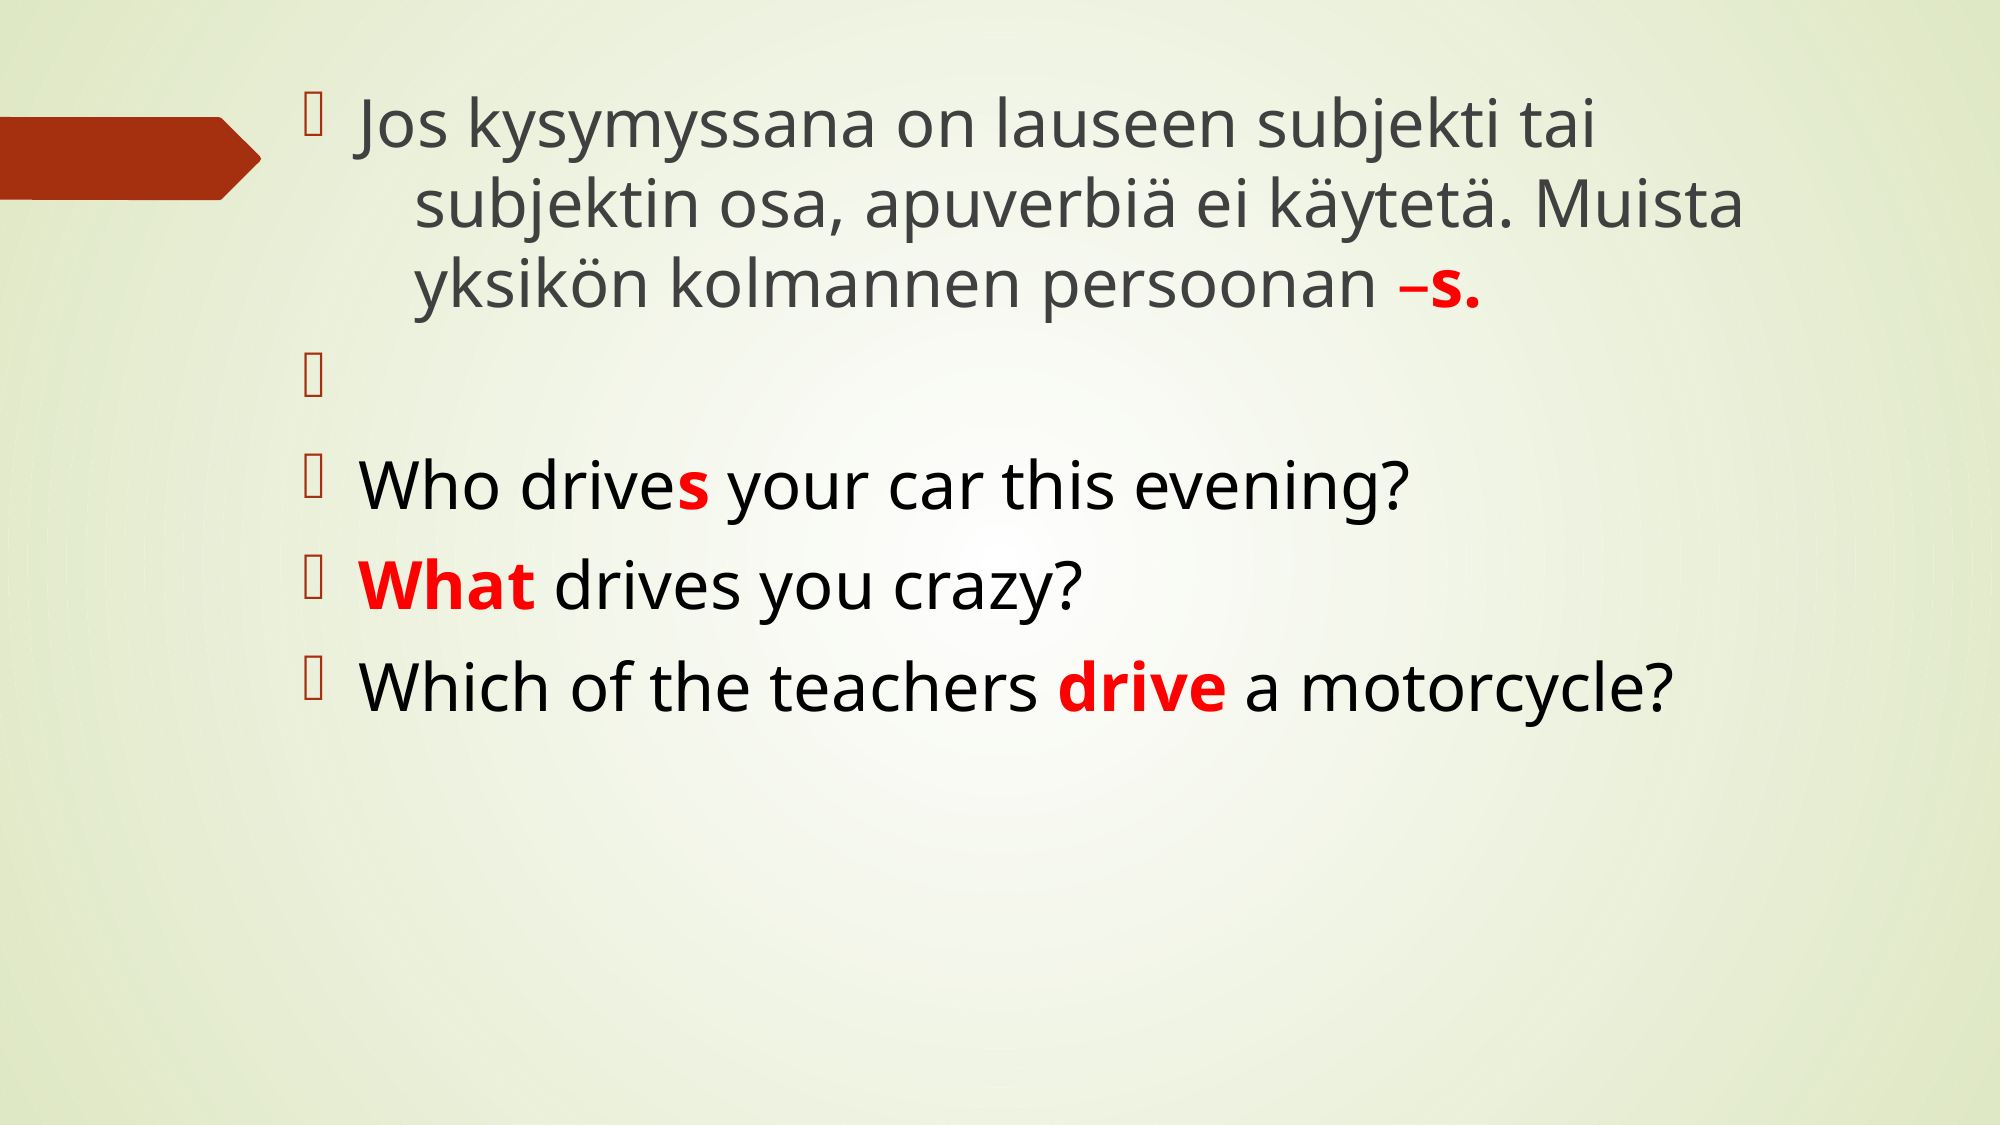

# Jos kysymyssana on lauseen subjekti tai subjektin osa, apuverbiä ei käytetä. Muista yksikön kolmannen persoonan –s.
Who drives your car this evening?
What drives you crazy?
Which of the teachers drive a motorcycle?